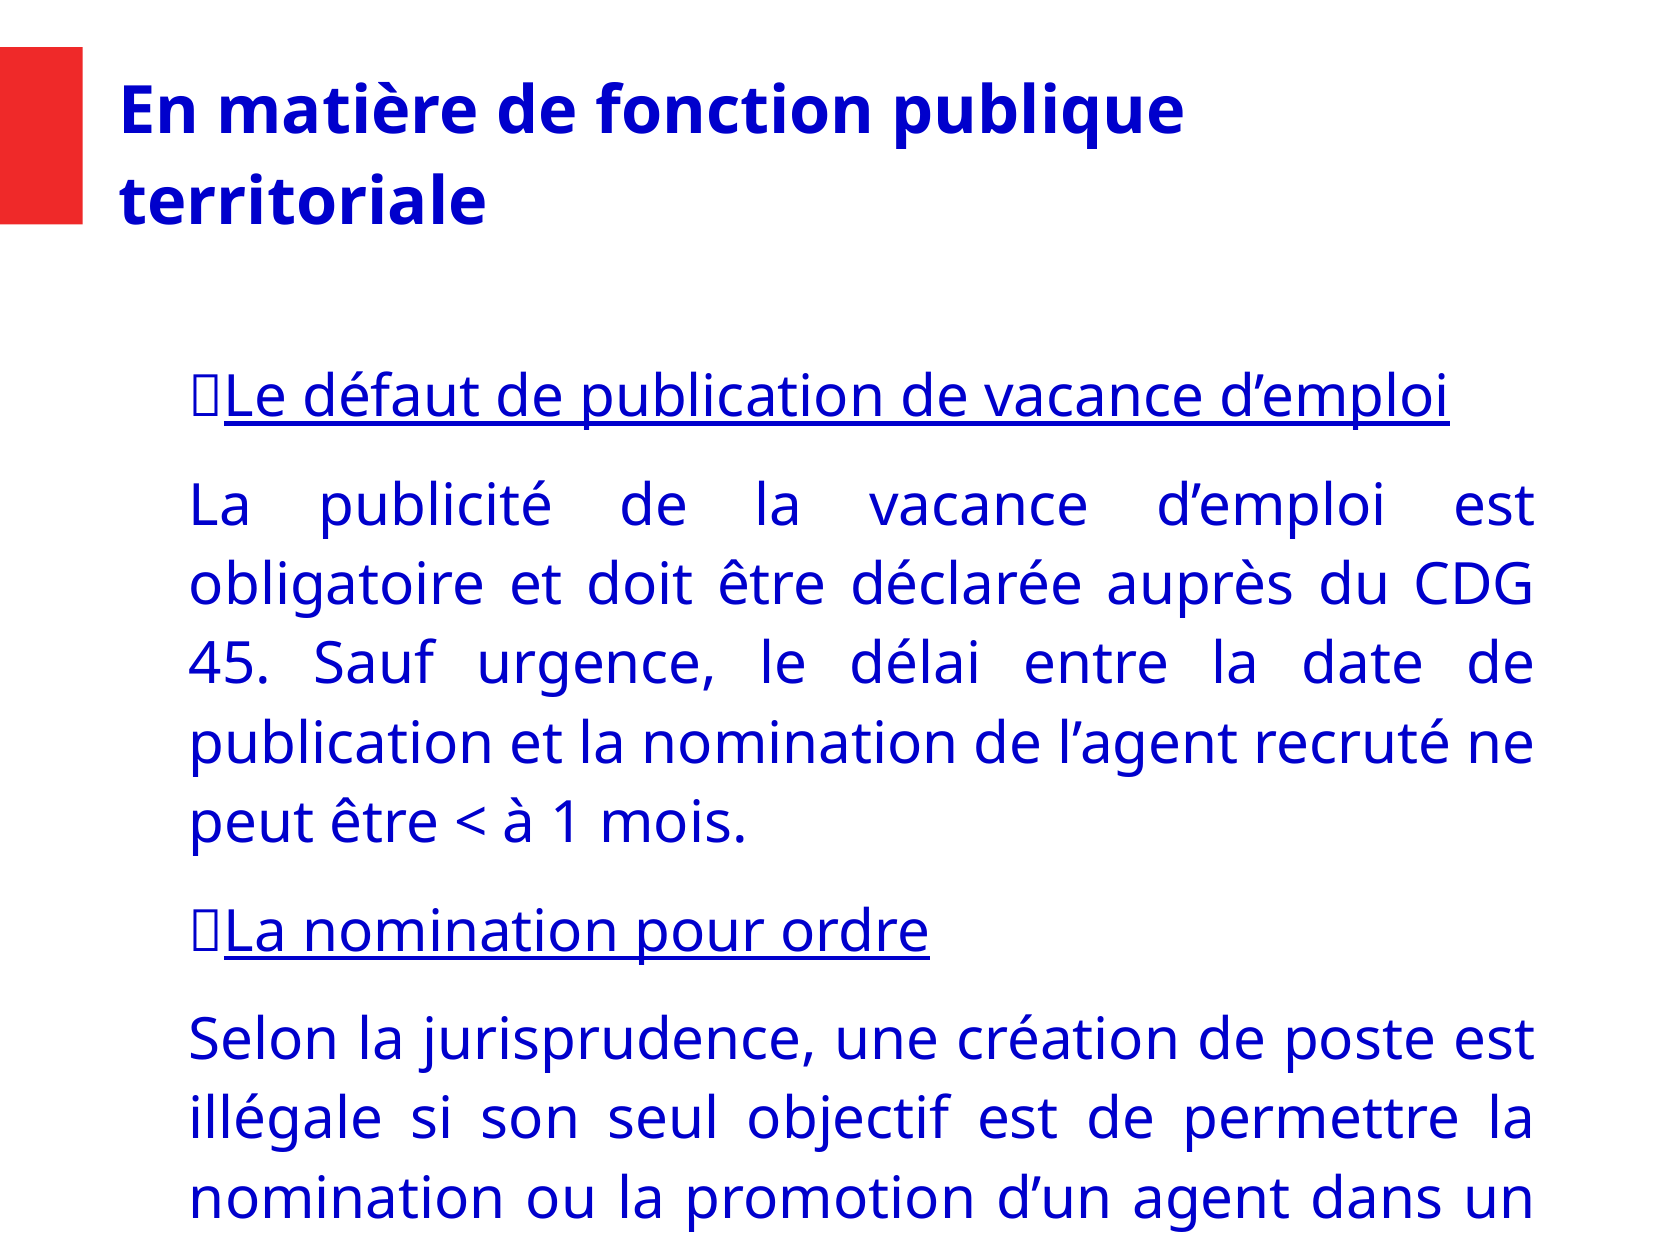

# En matière de fonction publique territoriale
Le défaut de publication de vacance d’emploi
La publicité de la vacance d’emploi est obligatoire et doit être déclarée auprès du CDG 45. Sauf urgence, le délai entre la date de publication et la nomination de l’agent recruté ne peut être < à 1 mois.
La nomination pour ordre
Selon la jurisprudence, une création de poste est illégale si son seul objectif est de permettre la nomination ou la promotion d’un agent dans un emploi qui ne répond pas aux besoins de la collectivité